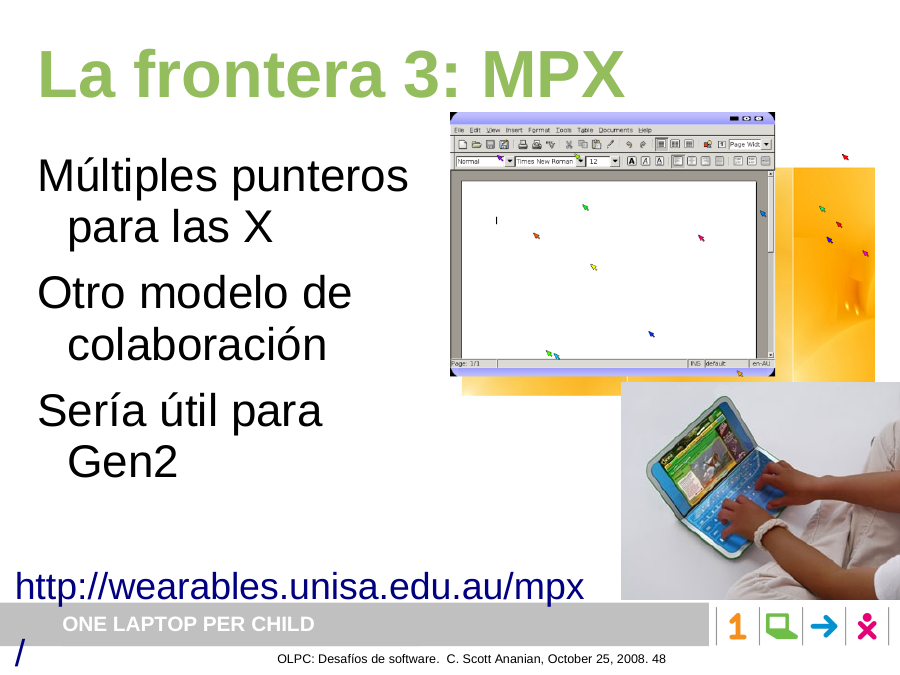

# La frontera 3: MPX
Múltiples punteros para las X
Otro modelo de colaboración
Sería útil para Gen2
http://wearables.unisa.edu.au/mpx/